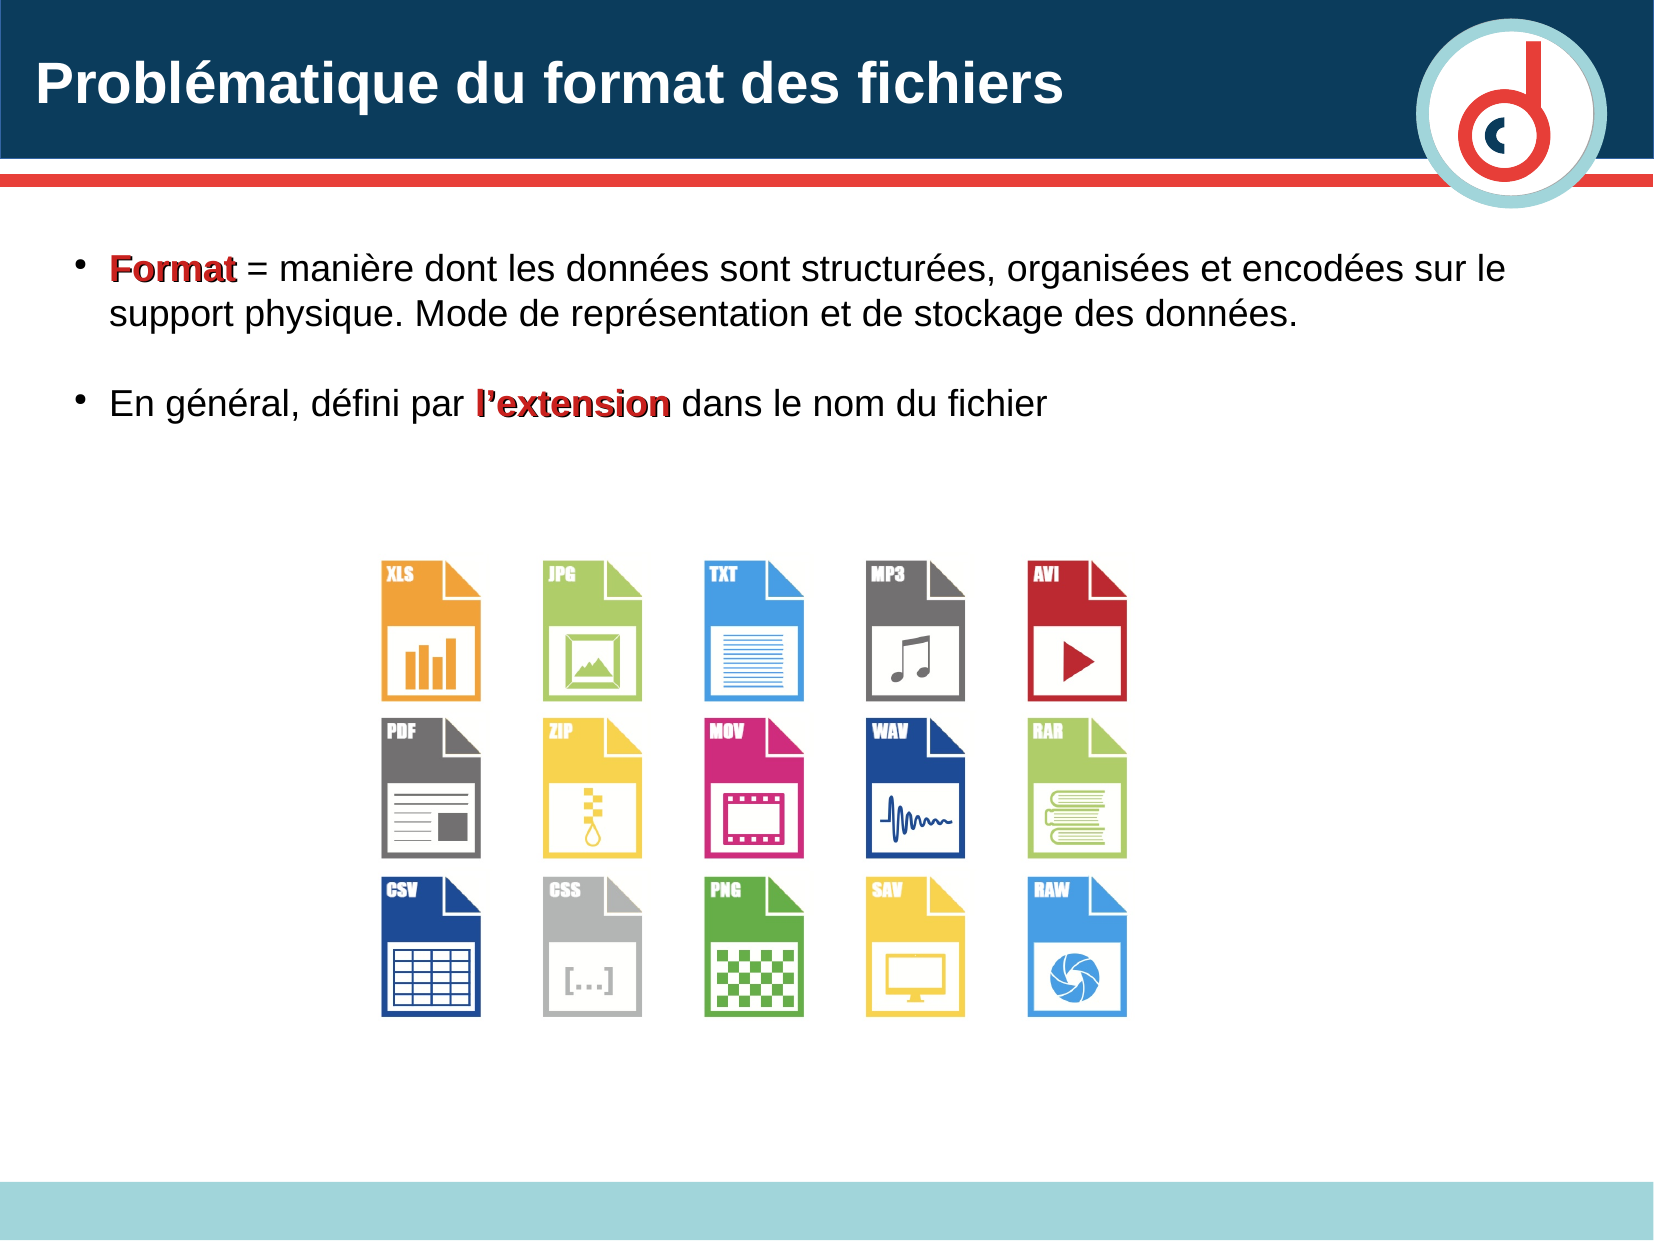

# Problématique du format des fichiers
Format = manière dont les données sont structurées, organisées et encodées sur le support physique. Mode de représentation et de stockage des données.
En général, défini par l’extension dans le nom du fichier